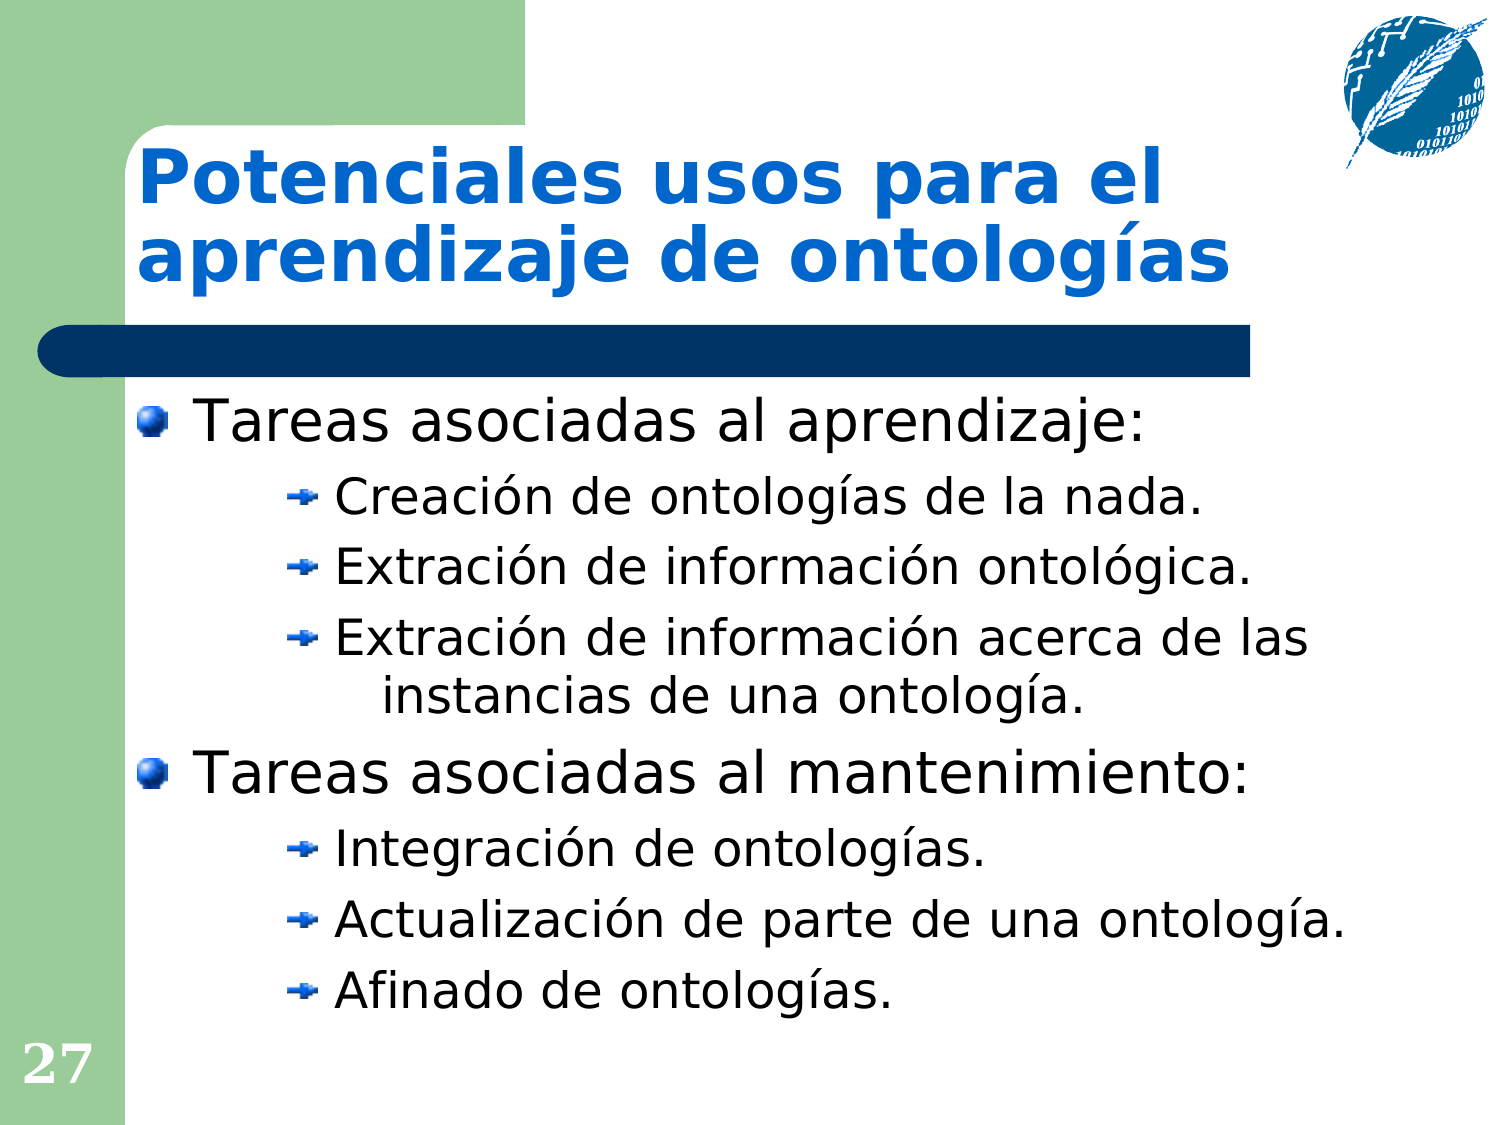

# Potenciales usos para el aprendizaje de ontologías
Tareas asociadas al aprendizaje:
Creación de ontologías de la nada.
Extración de información ontológica.
Extración de información acerca de las instancias de una ontología.
Tareas asociadas al mantenimiento:
Integración de ontologías.
Actualización de parte de una ontología.
Afinado de ontologías.
27